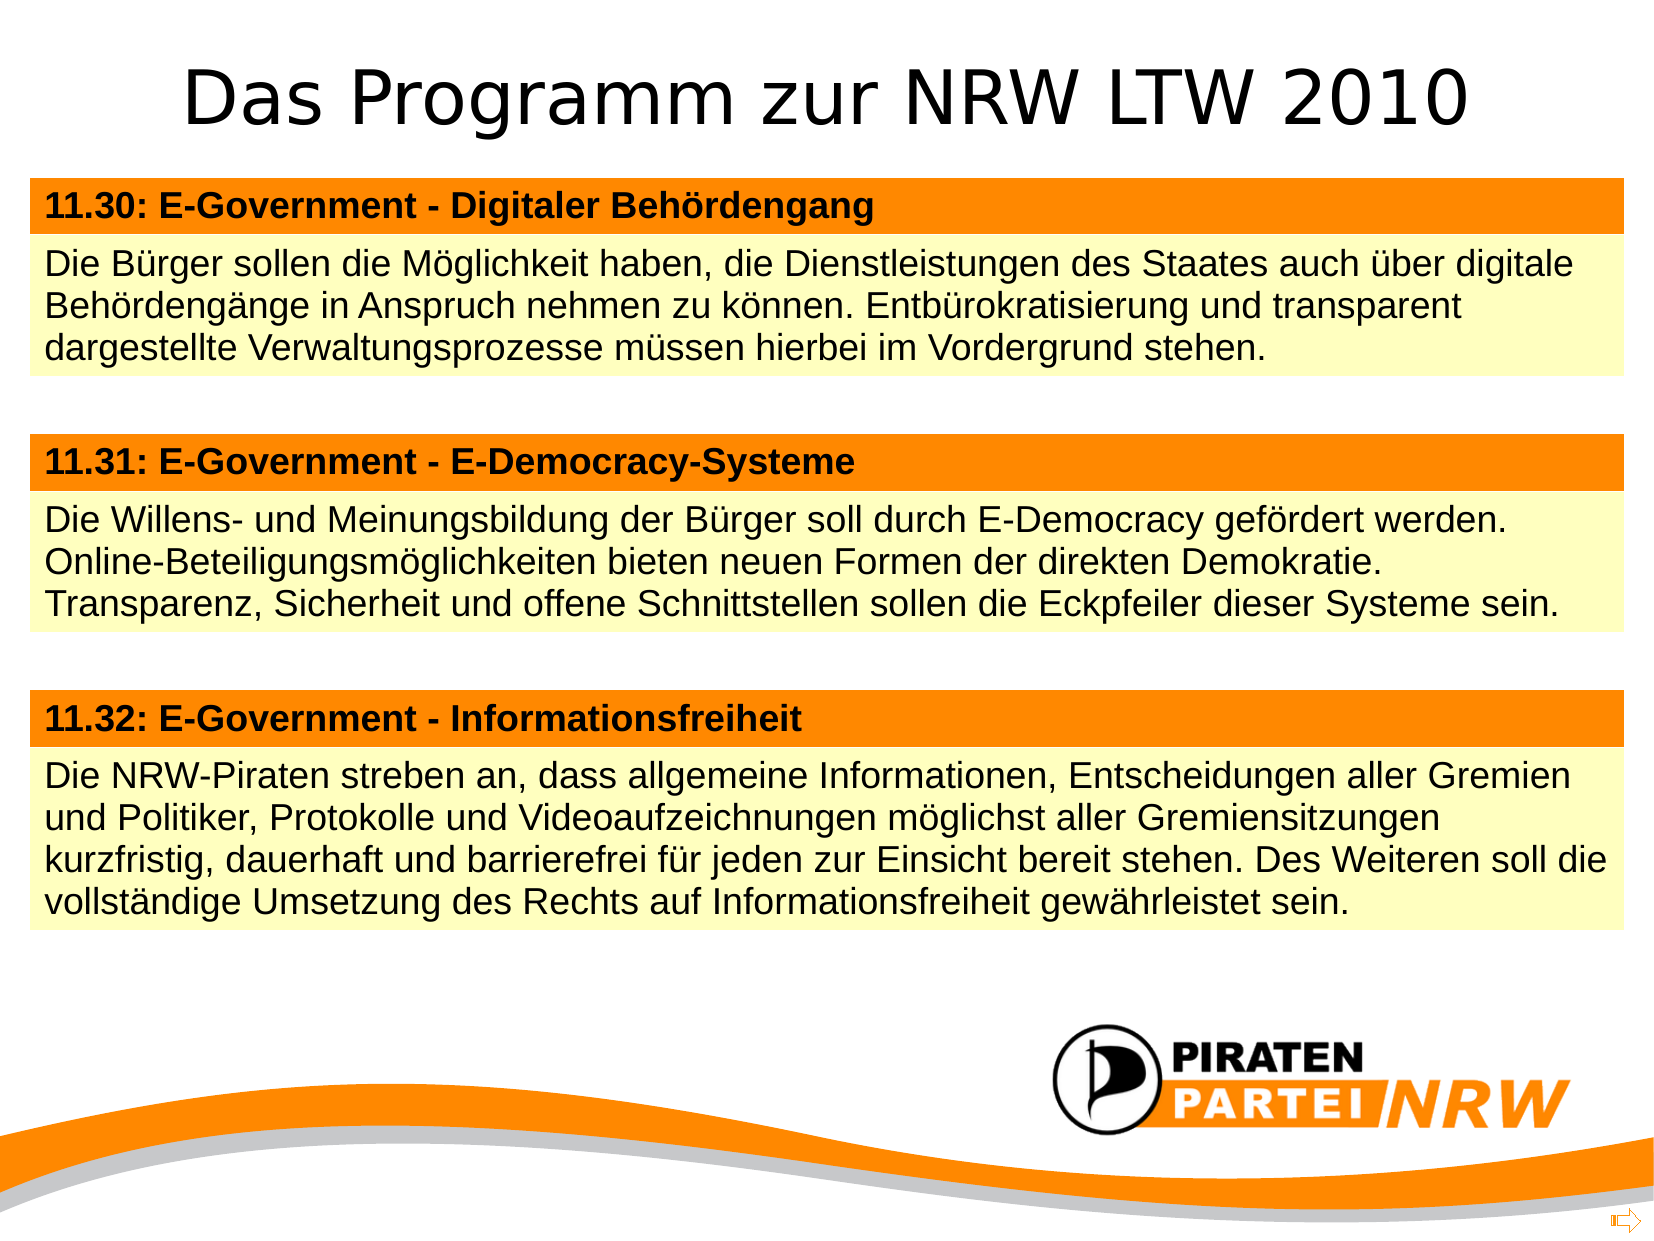

# Das Programm zur NRW LTW 2010
| 11.30: E-Government - Digitaler Behördengang |
| --- |
| Die Bürger sollen die Möglichkeit haben, die Dienstleistungen des Staates auch über digitale Behördengänge in Anspruch nehmen zu können. Entbürokratisierung und transparent dargestellte Verwaltungsprozesse müssen hierbei im Vordergrund stehen. |
| |
| 11.31: E-Government - E-Democracy-Systeme |
| Die Willens- und Meinungsbildung der Bürger soll durch E-Democracy gefördert werden. Online-Beteiligungsmöglichkeiten bieten neuen Formen der direkten Demokratie. Transparenz, Sicherheit und offene Schnittstellen sollen die Eckpfeiler dieser Systeme sein. |
| |
| 11.32: E-Government - Informationsfreiheit |
| Die NRW-Piraten streben an, dass allgemeine Informationen, Entscheidungen aller Gremien und Politiker, Protokolle und Videoaufzeichnungen möglichst aller Gremiensitzungen kurzfristig, dauerhaft und barrierefrei für jeden zur Einsicht bereit stehen. Des Weiteren soll die vollständige Umsetzung des Rechts auf Informationsfreiheit gewährleistet sein. |